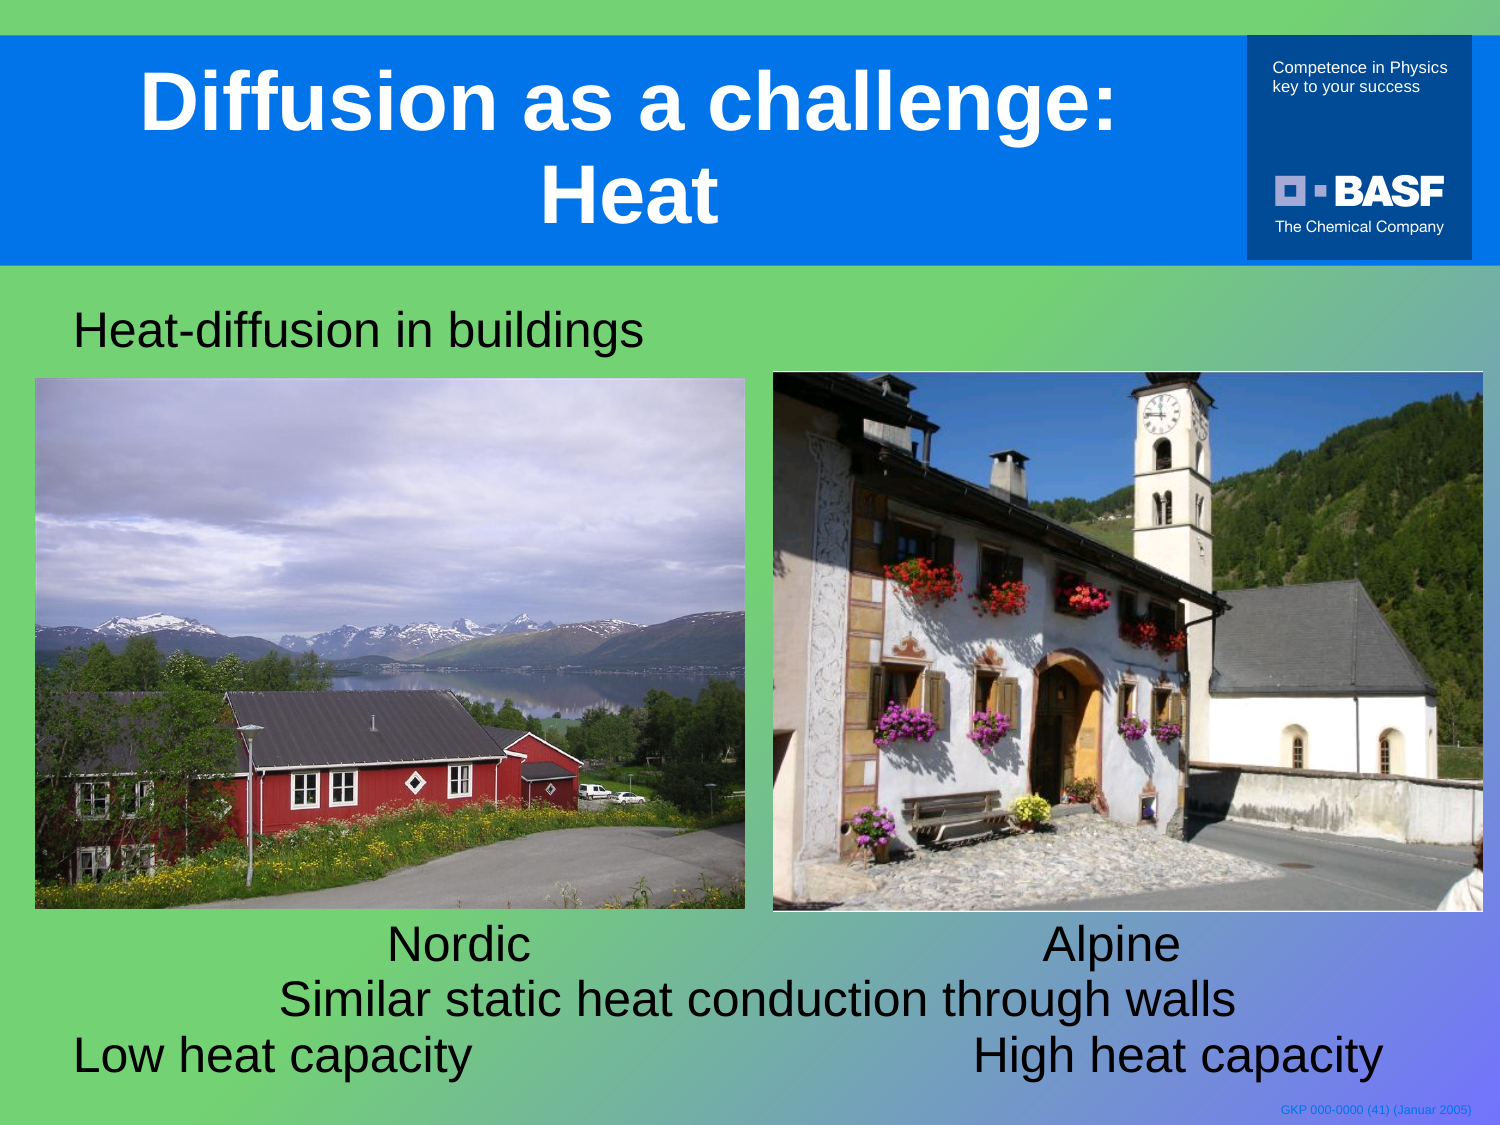

# Diffusion as a challenge: Heat
Heat-diffusion in buildings
 		 Nordic 			 Alpine
	 Similar static heat conduction through walls
Low heat capacity				High heat capacity